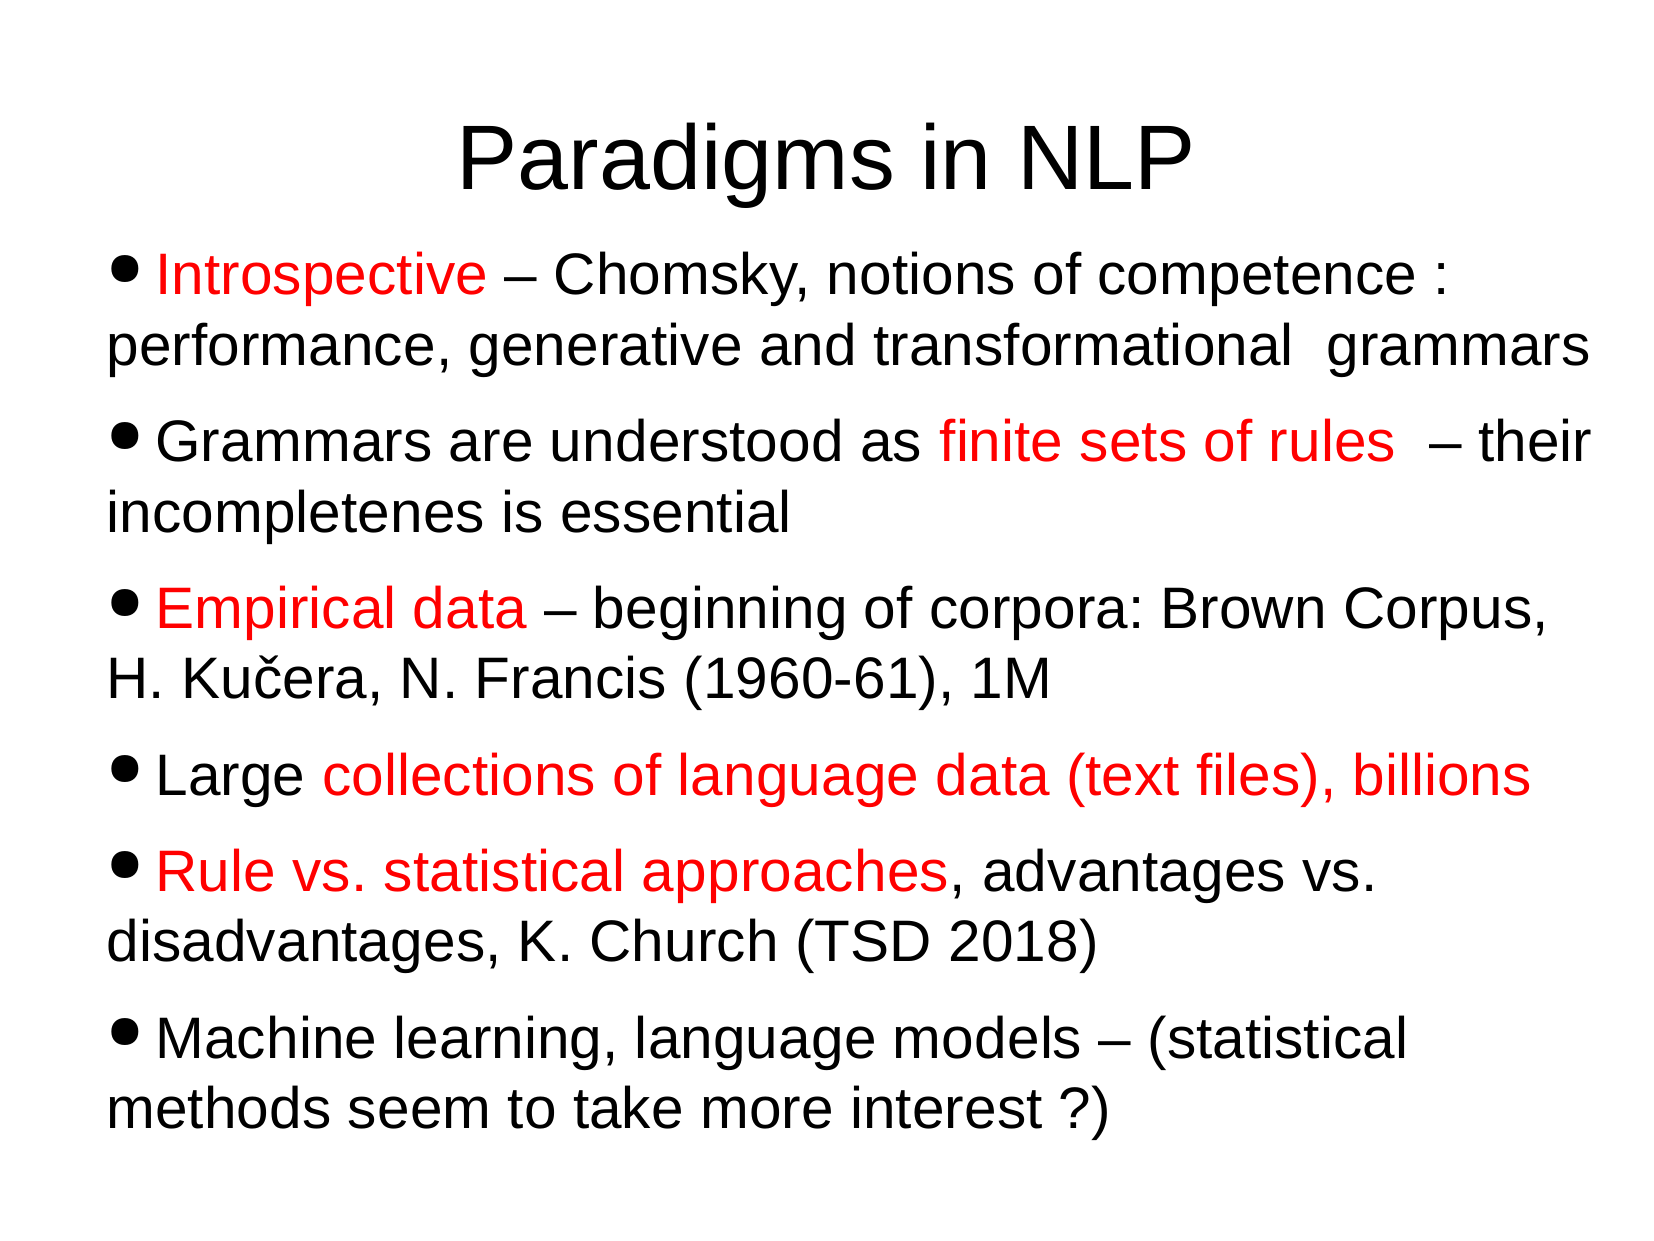

# Paradigms in NLP
 Introspective – Chomsky, notions of competence : performance, generative and transformational grammars
 Grammars are understood as finite sets of rules – their incompletenes is essential
 Empirical data – beginning of corpora: Brown Corpus, H. Kučera, N. Francis (1960-61), 1M
 Large collections of language data (text files), billions
 Rule vs. statistical approaches, advantages vs. disadvantages, K. Church (TSD 2018)
 Machine learning, language models – (statistical methods seem to take more interest ?)